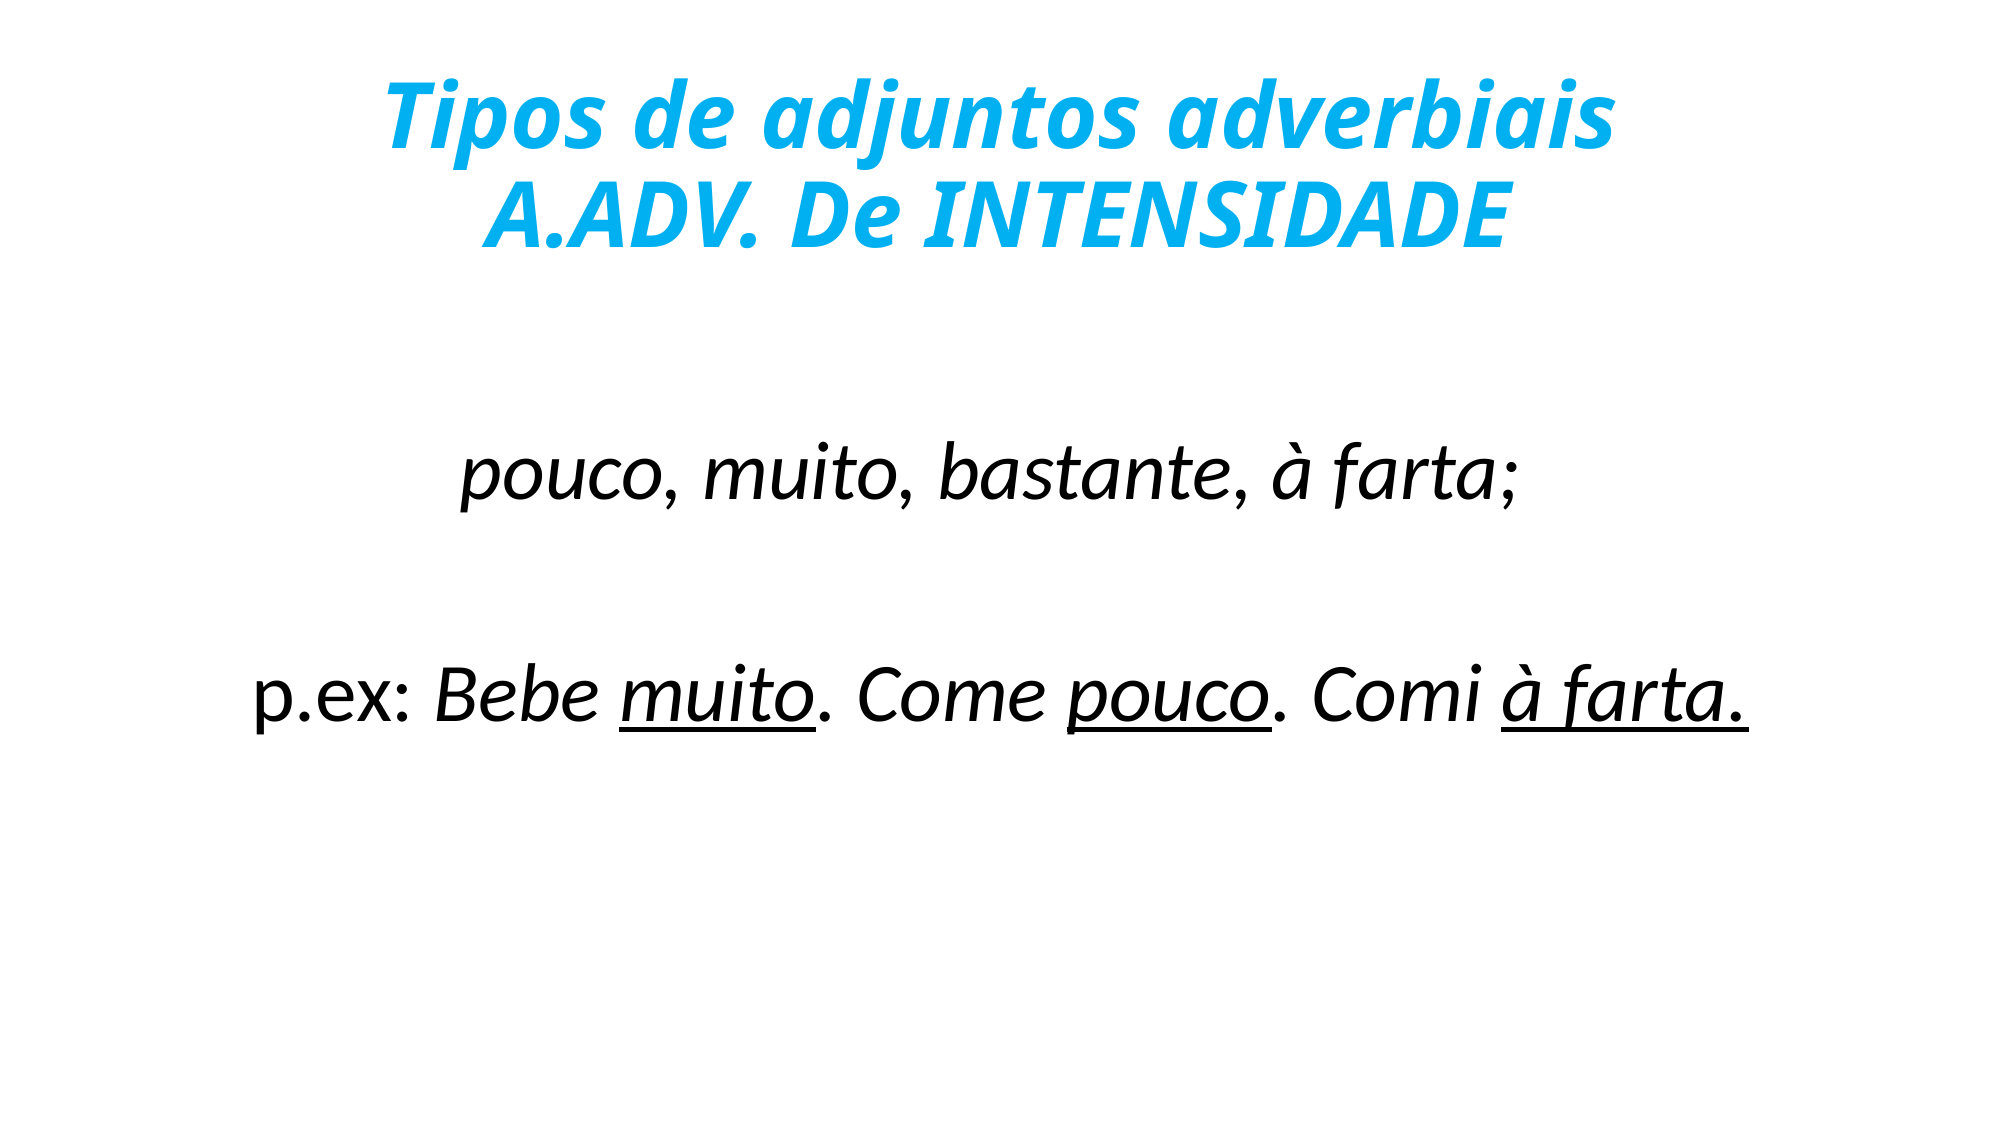

# Tipos de adjuntos adverbiais A.ADV. De INTENSIDADE
pouco, muito, bastante, à farta;
p.ex: Bebe muito. Come pouco. Comi à farta.